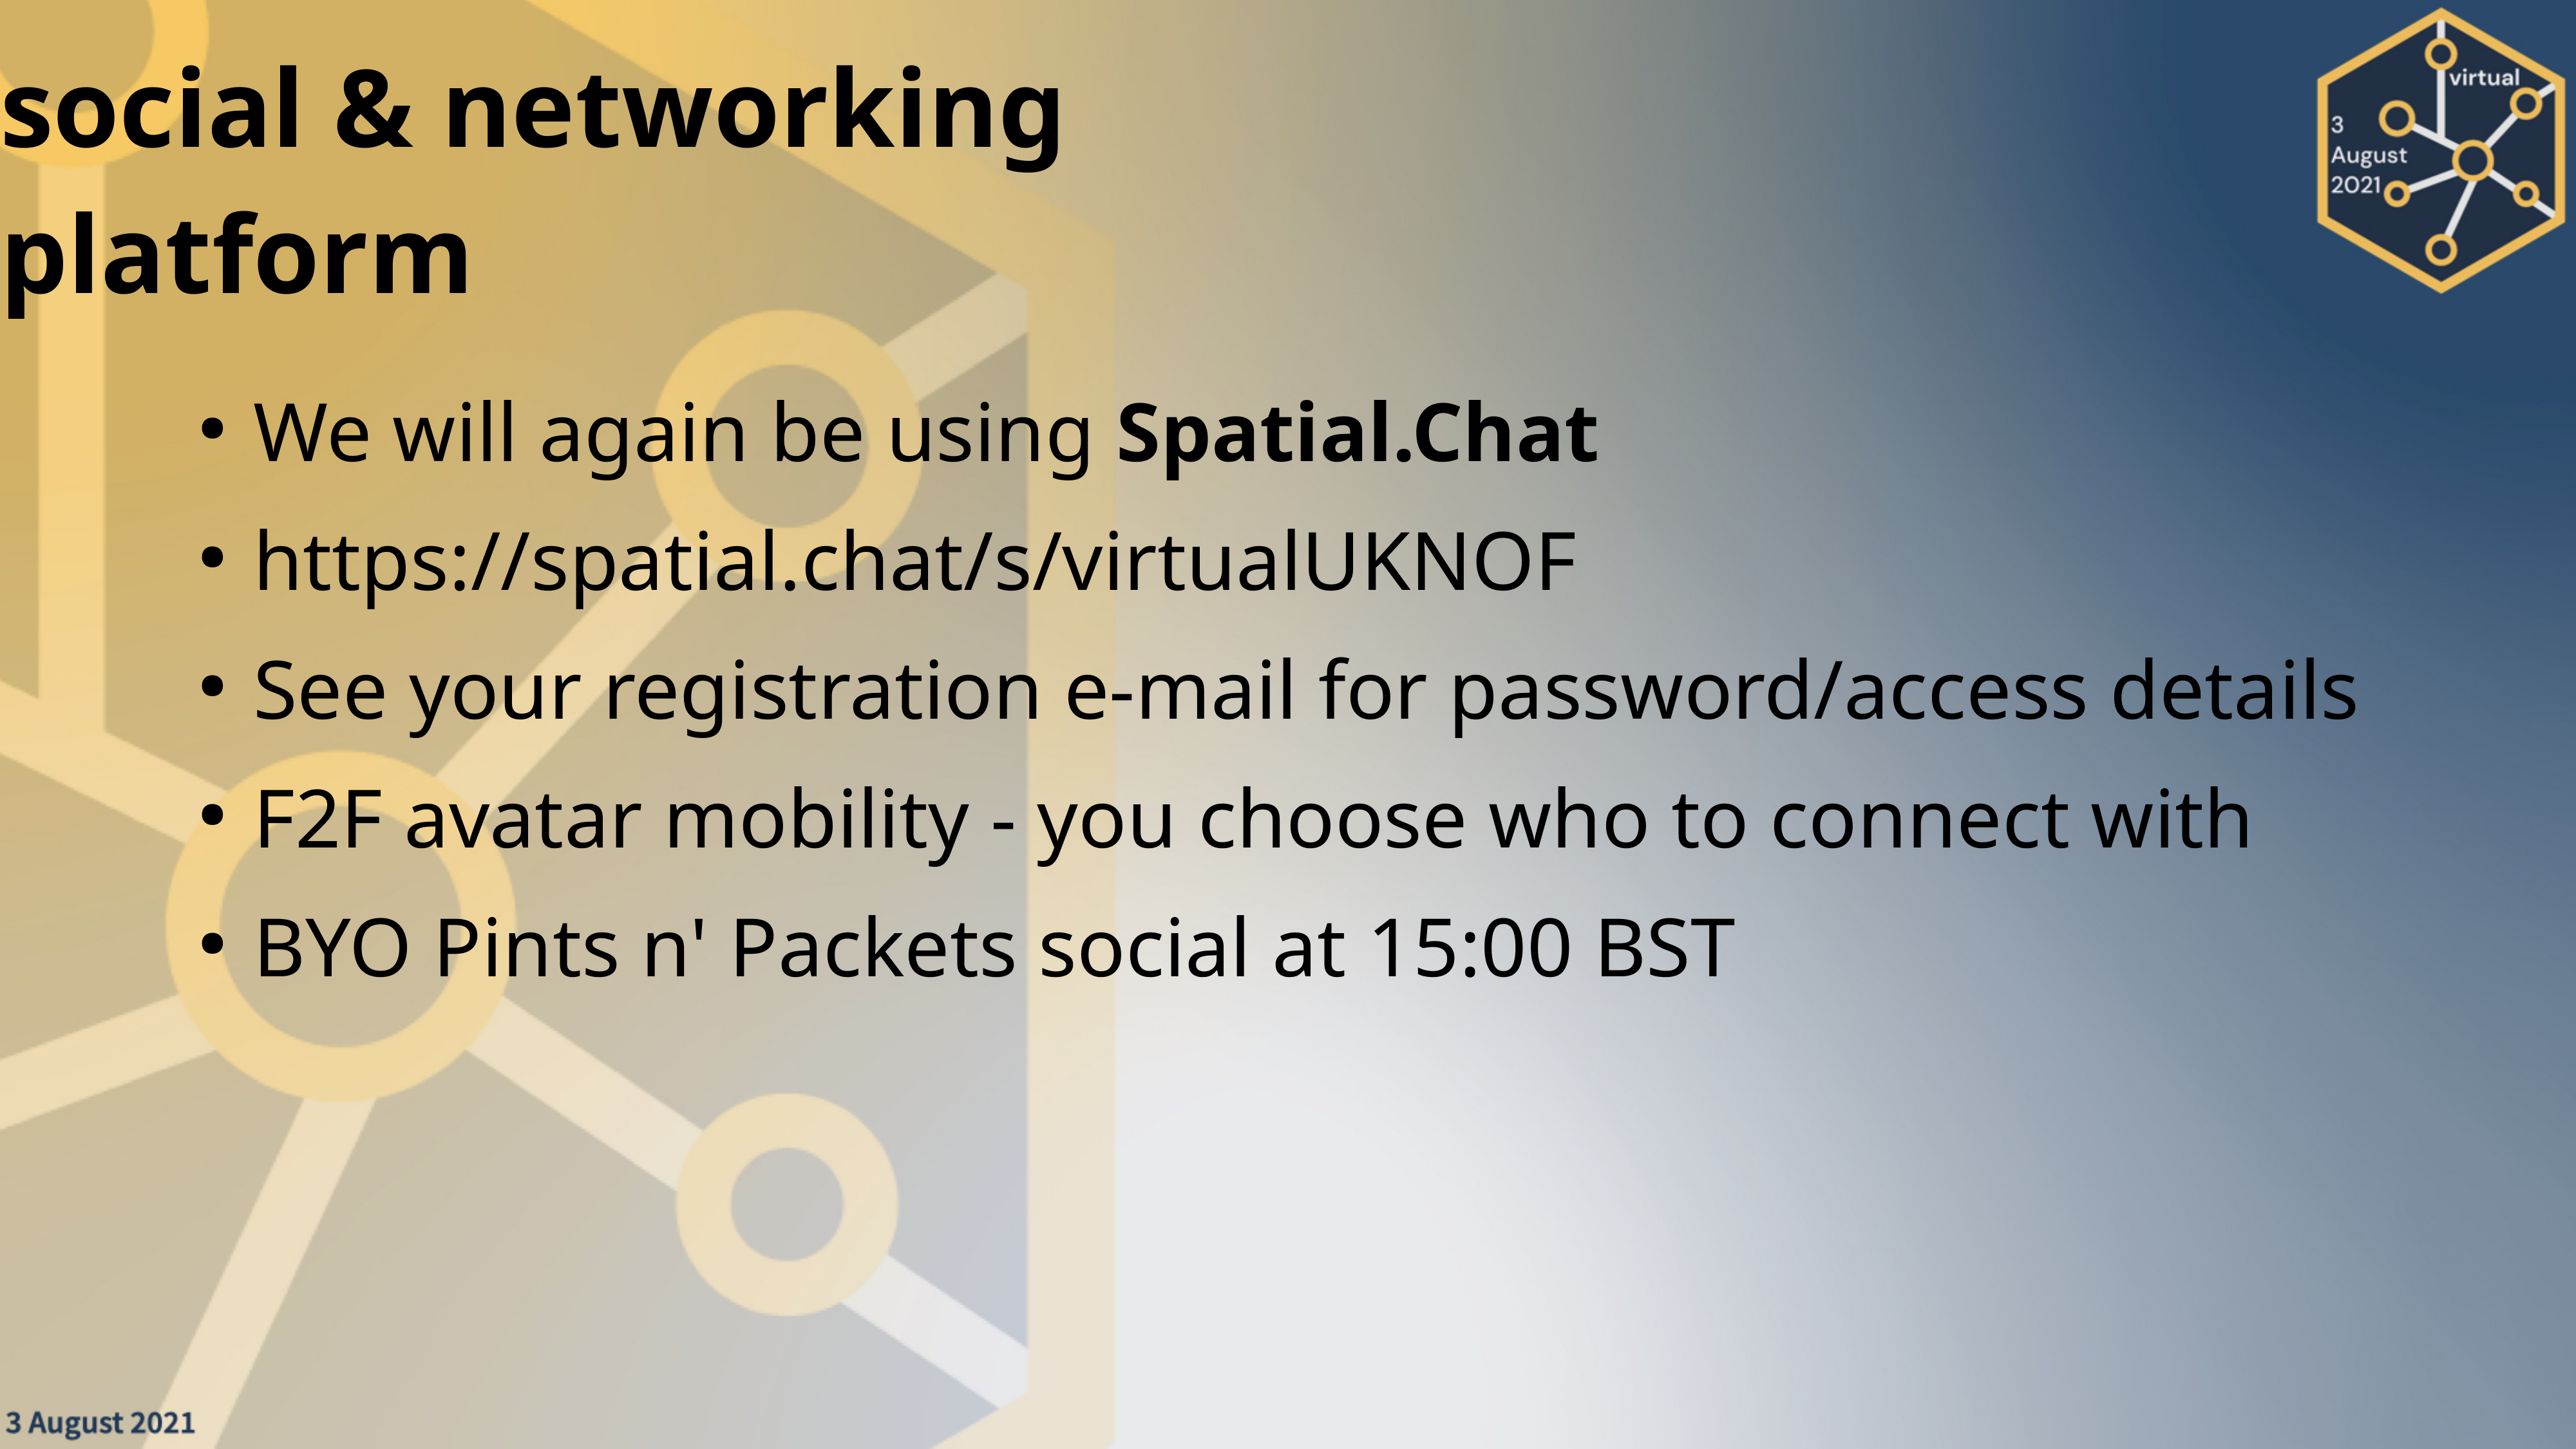

# social & networking platform
 We will again be using Spatial.Chat
 https://spatial.chat/s/virtualUKNOF
 See your registration e-mail for password/access details
 F2F avatar mobility - you choose who to connect with
 BYO Pints n' Packets social at 15:00 BST